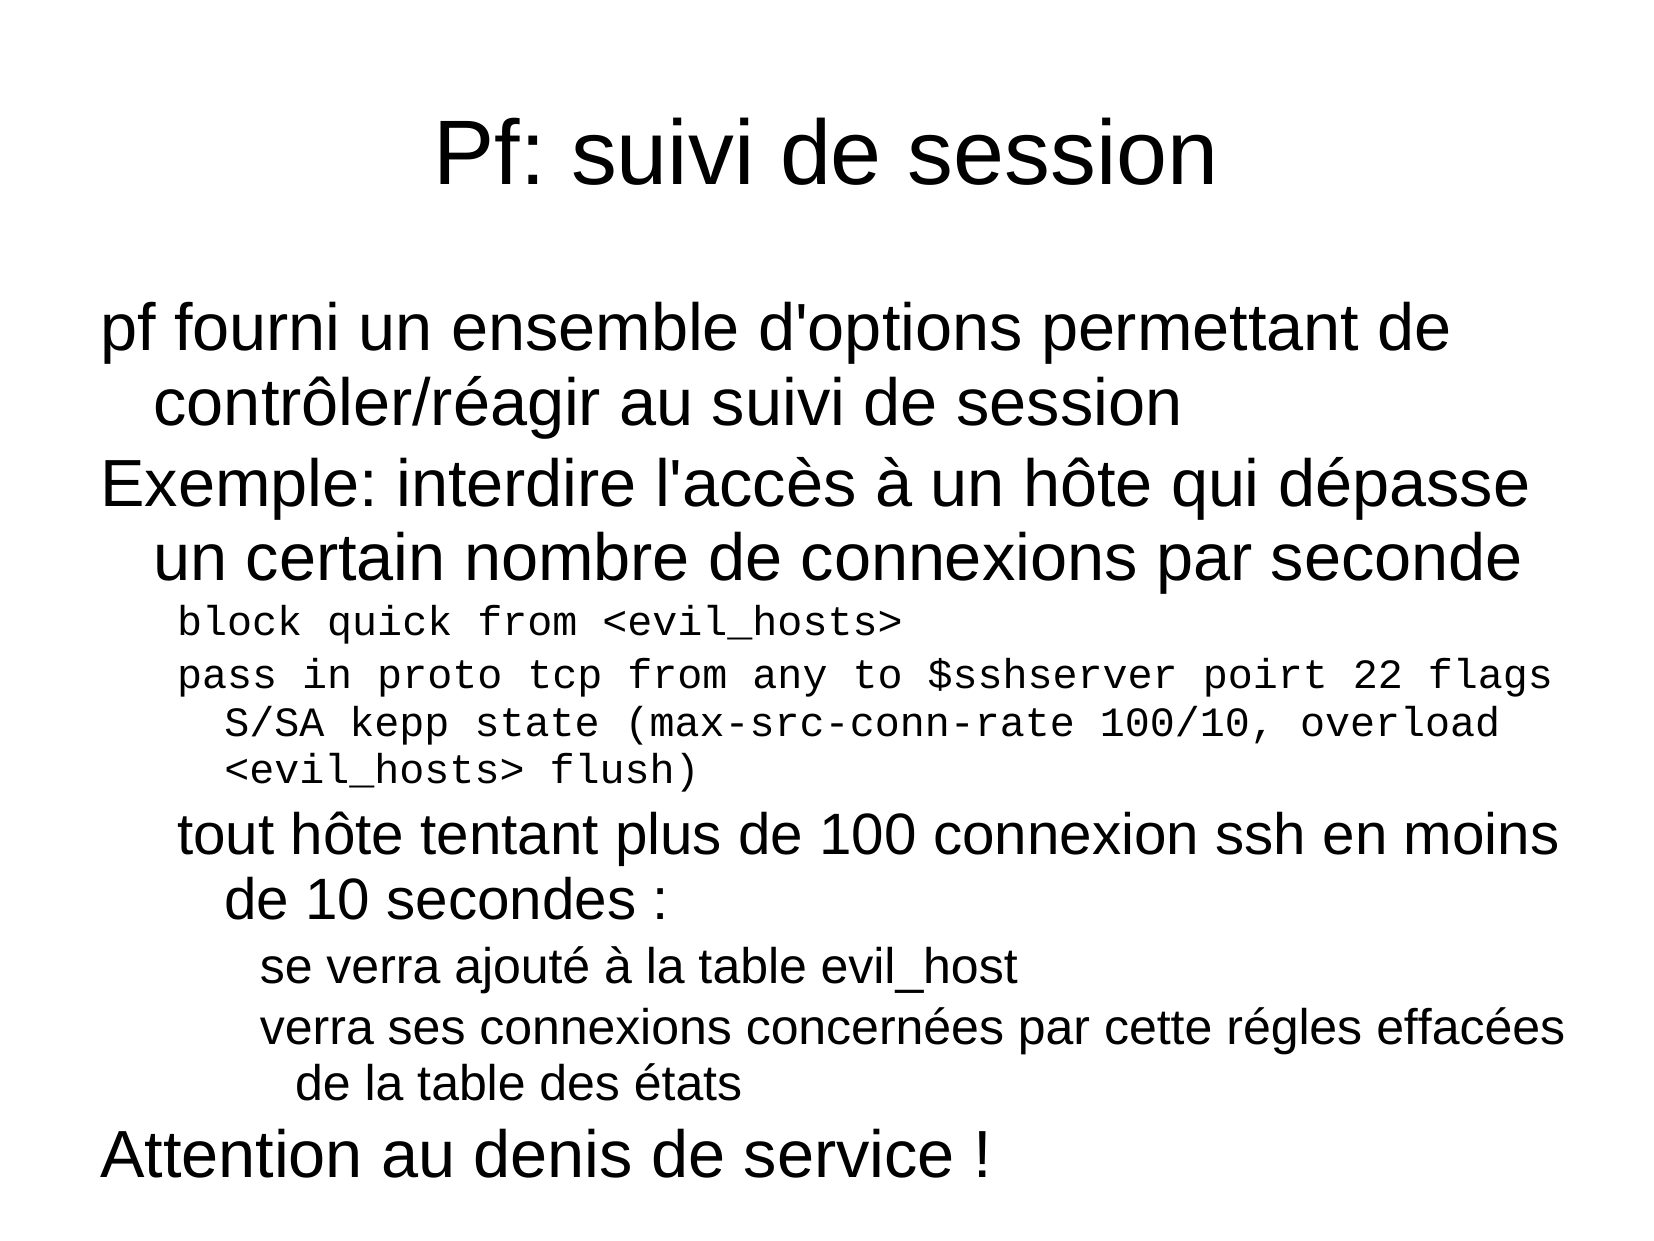

# Pf: suivi de session
pf fourni un ensemble d'options permettant de contrôler/réagir au suivi de session
Exemple: interdire l'accès à un hôte qui dépasse un certain nombre de connexions par seconde
block quick from <evil_hosts>
pass in proto tcp from any to $sshserver poirt 22 flags S/SA kepp state (max-src-conn-rate 100/10, overload <evil_hosts> flush)
tout hôte tentant plus de 100 connexion ssh en moins de 10 secondes :
se verra ajouté à la table evil_host
verra ses connexions concernées par cette régles effacées de la table des états
Attention au denis de service !